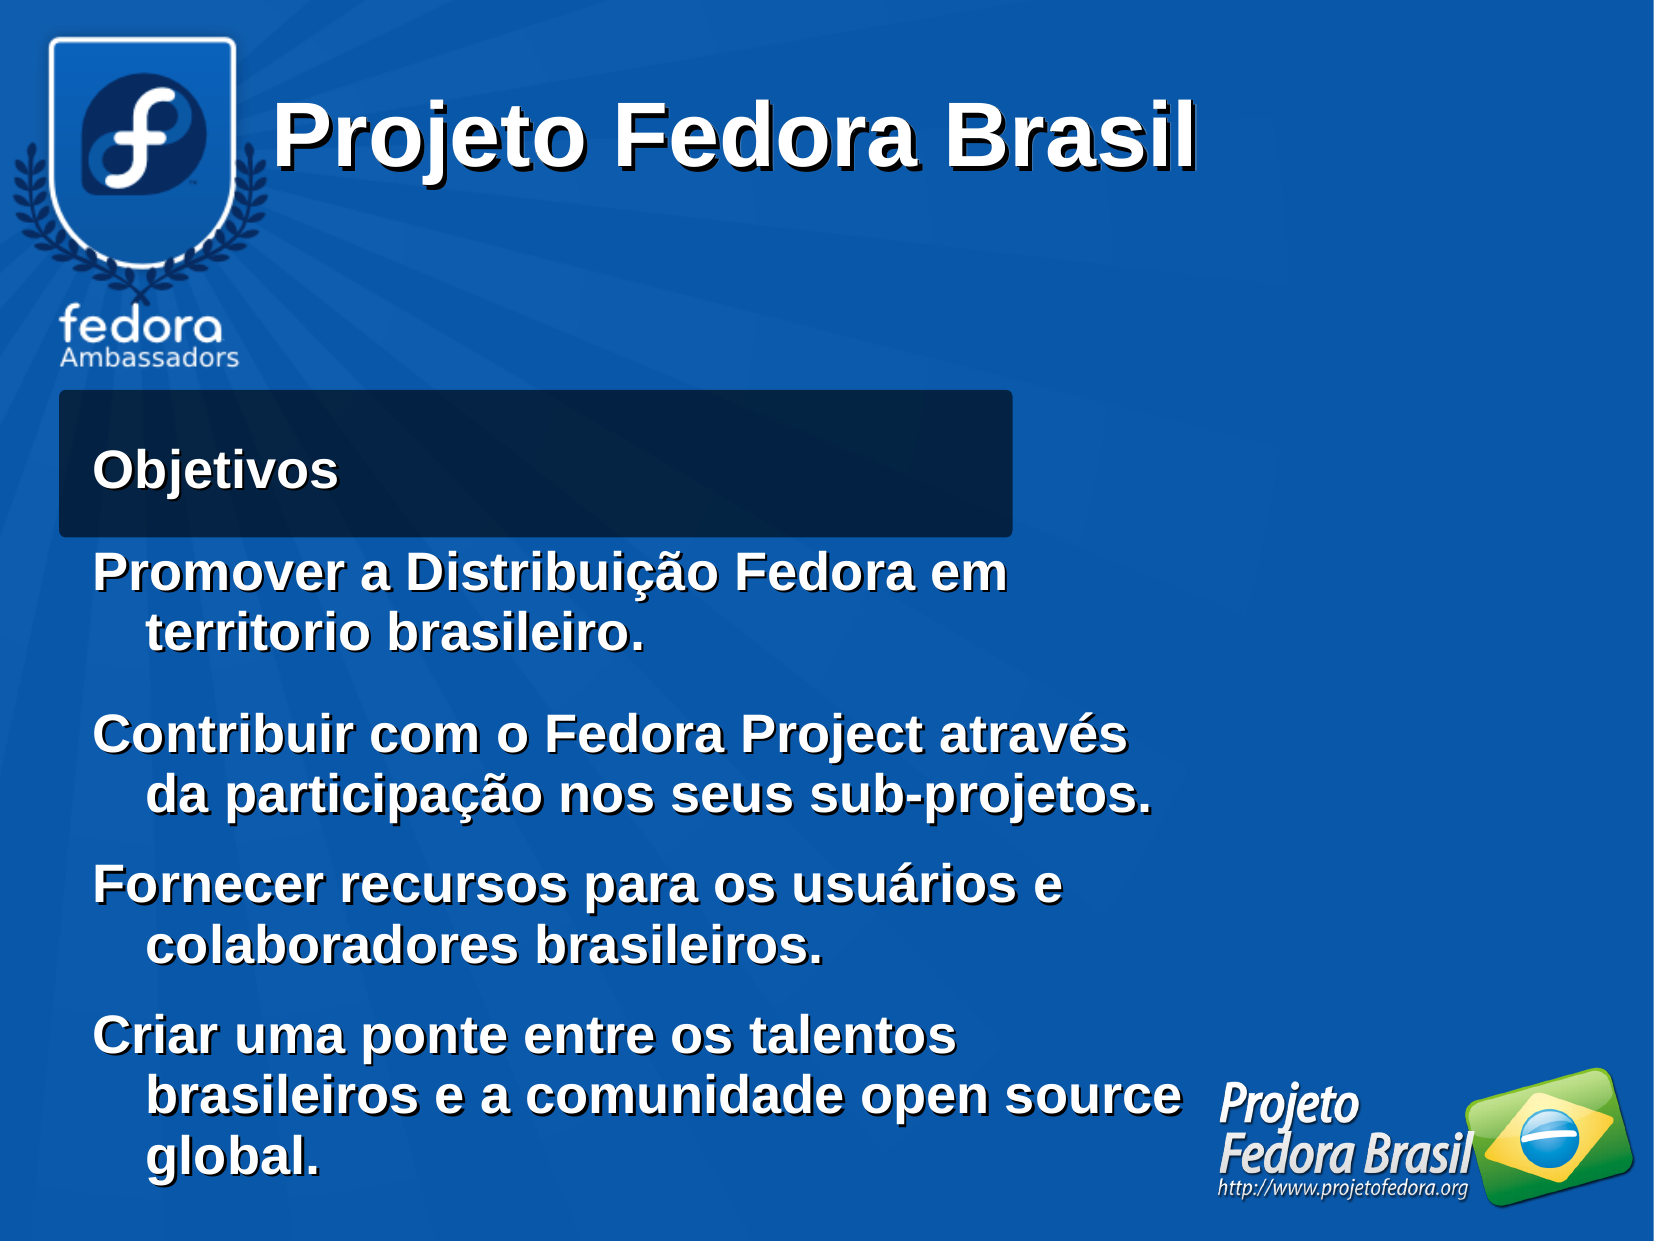

# Projeto Fedora Brasil
Objetivos
Promover a Distribuição Fedora em territorio brasileiro.
Contribuir com o Fedora Project através da participação nos seus sub-projetos.
Fornecer recursos para os usuários e colaboradores brasileiros.
Criar uma ponte entre os talentos brasileiros e a comunidade open source global.